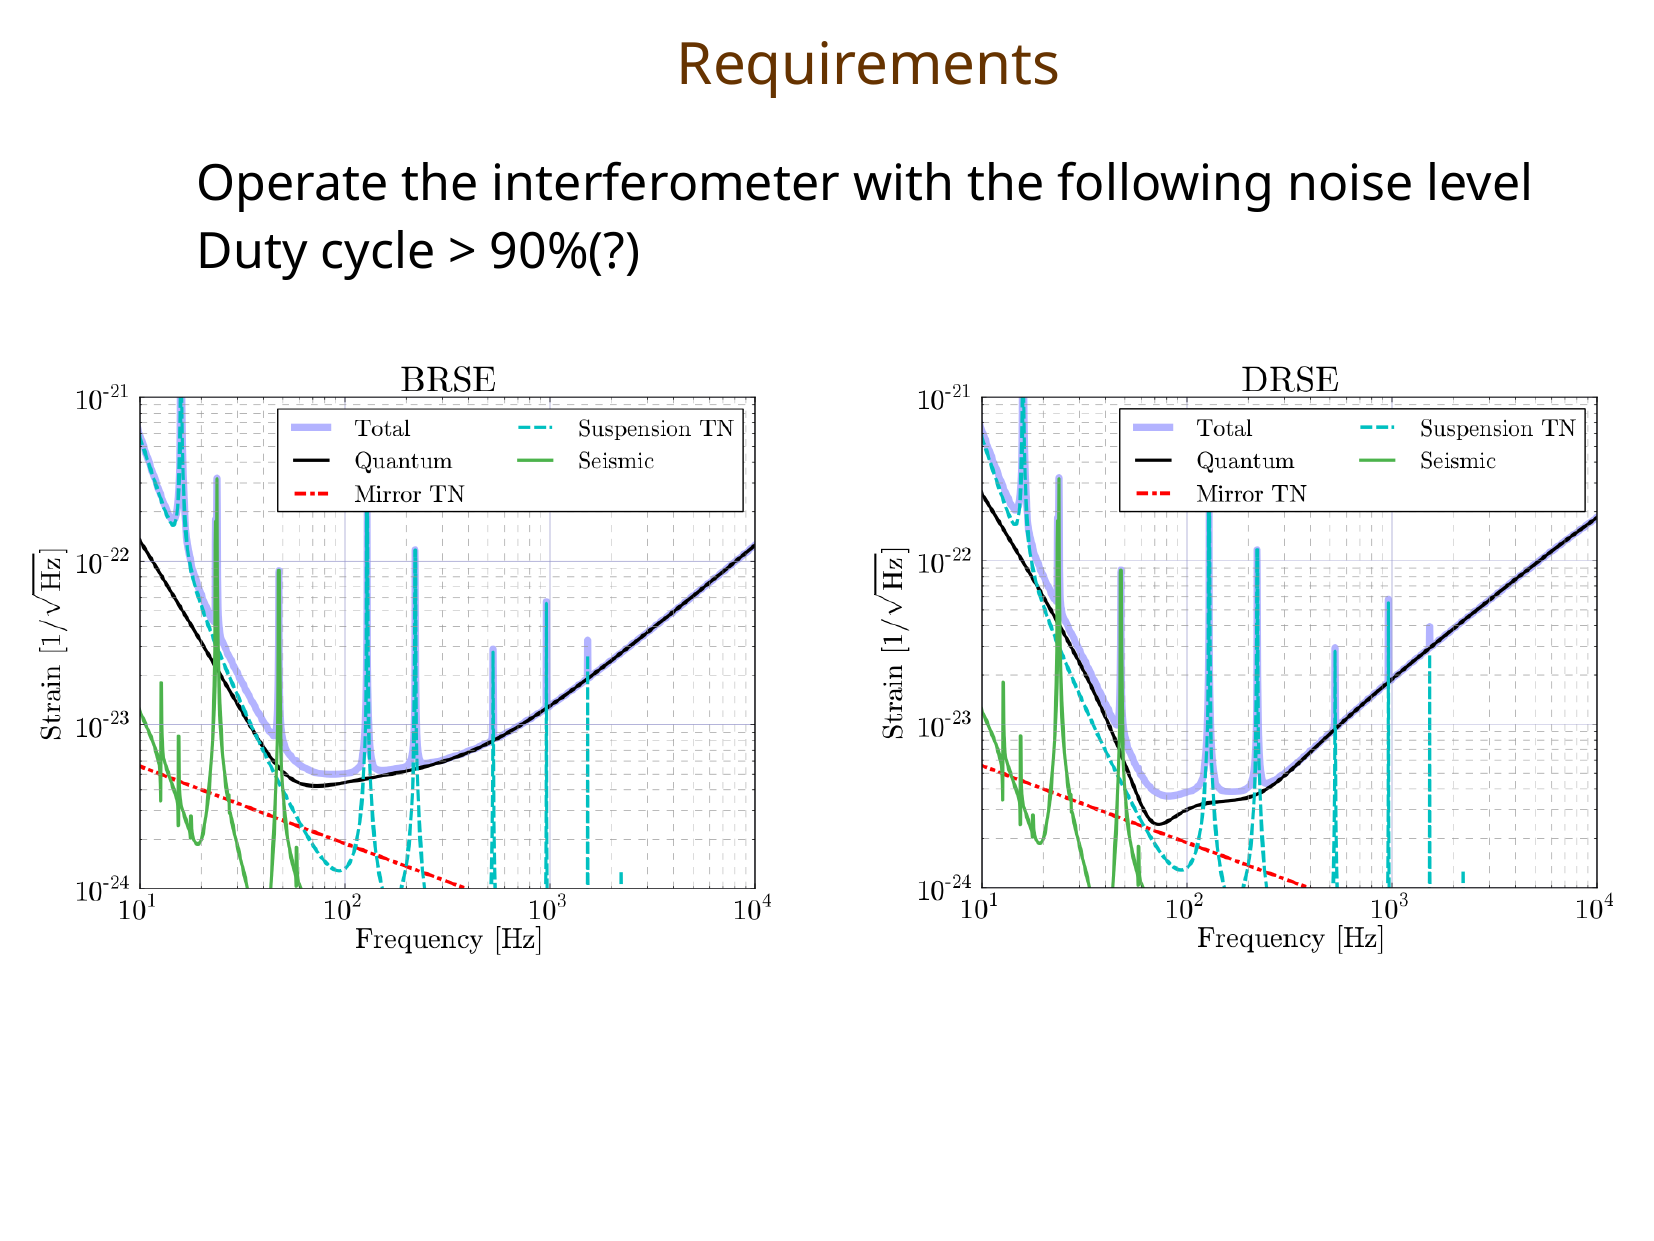

Requirements
Operate the interferometer with the following noise level
Duty cycle > 90%(?)